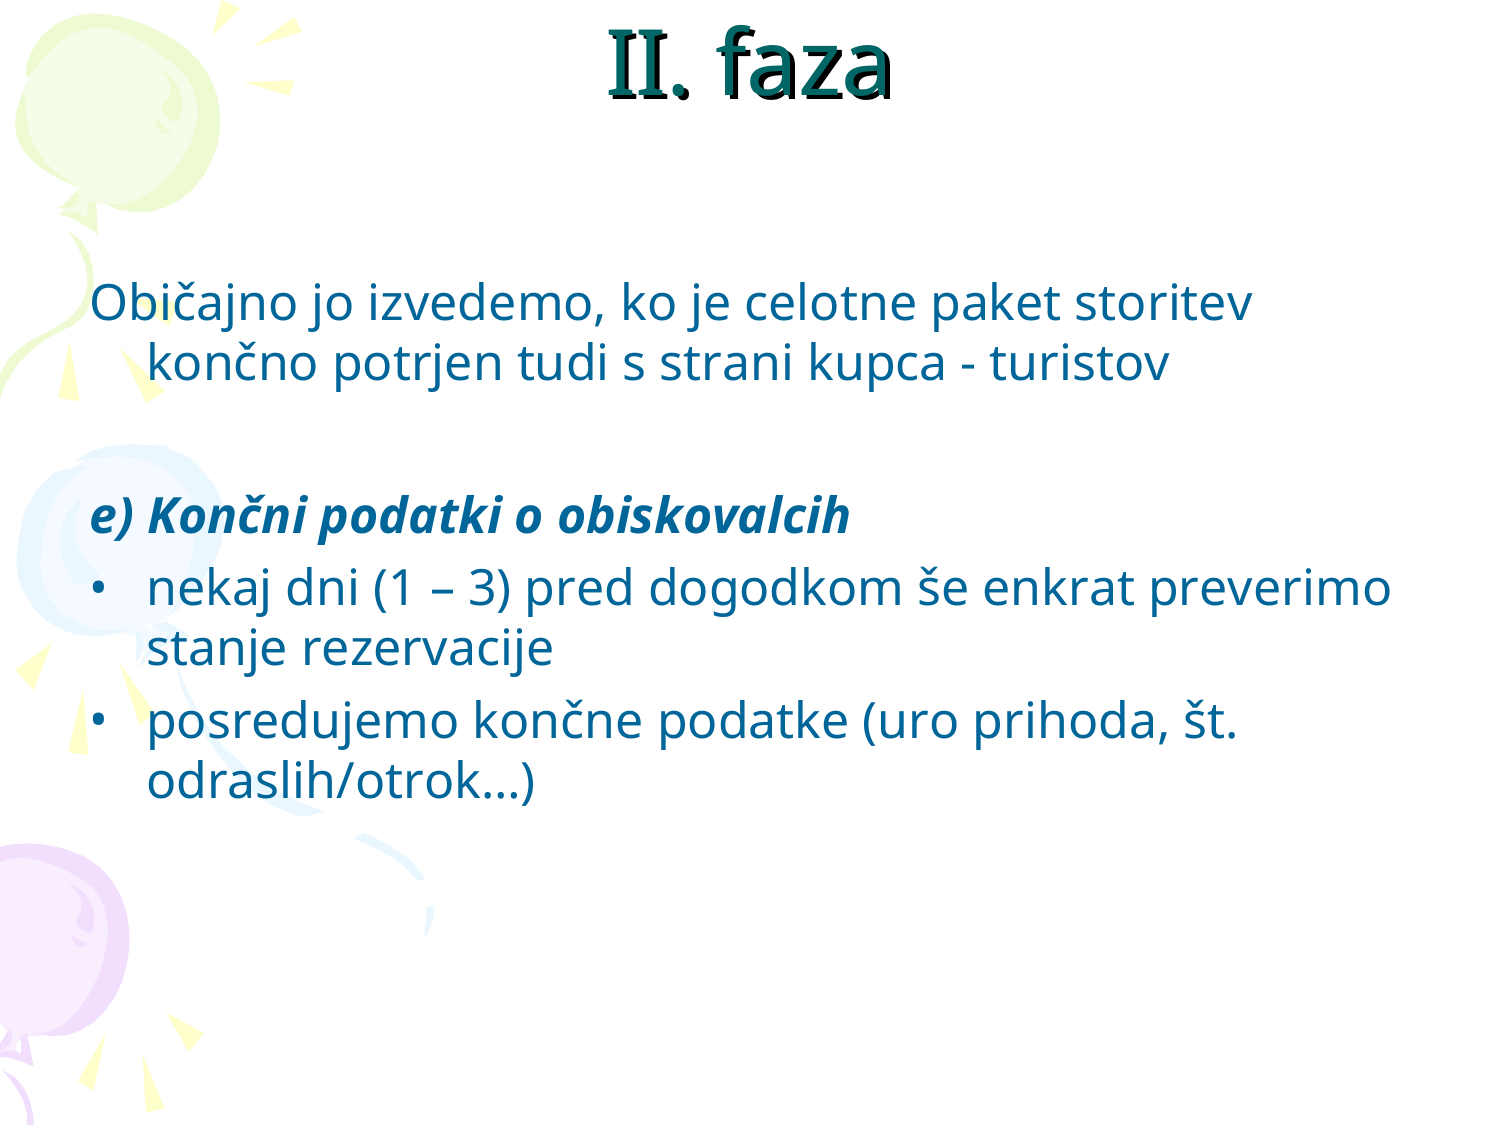

# II. faza
Običajno jo izvedemo, ko je celotne paket storitev končno potrjen tudi s strani kupca - turistov
e) Končni podatki o obiskovalcih
nekaj dni (1 – 3) pred dogodkom še enkrat preverimo stanje rezervacije
posredujemo končne podatke (uro prihoda, št. odraslih/otrok…)